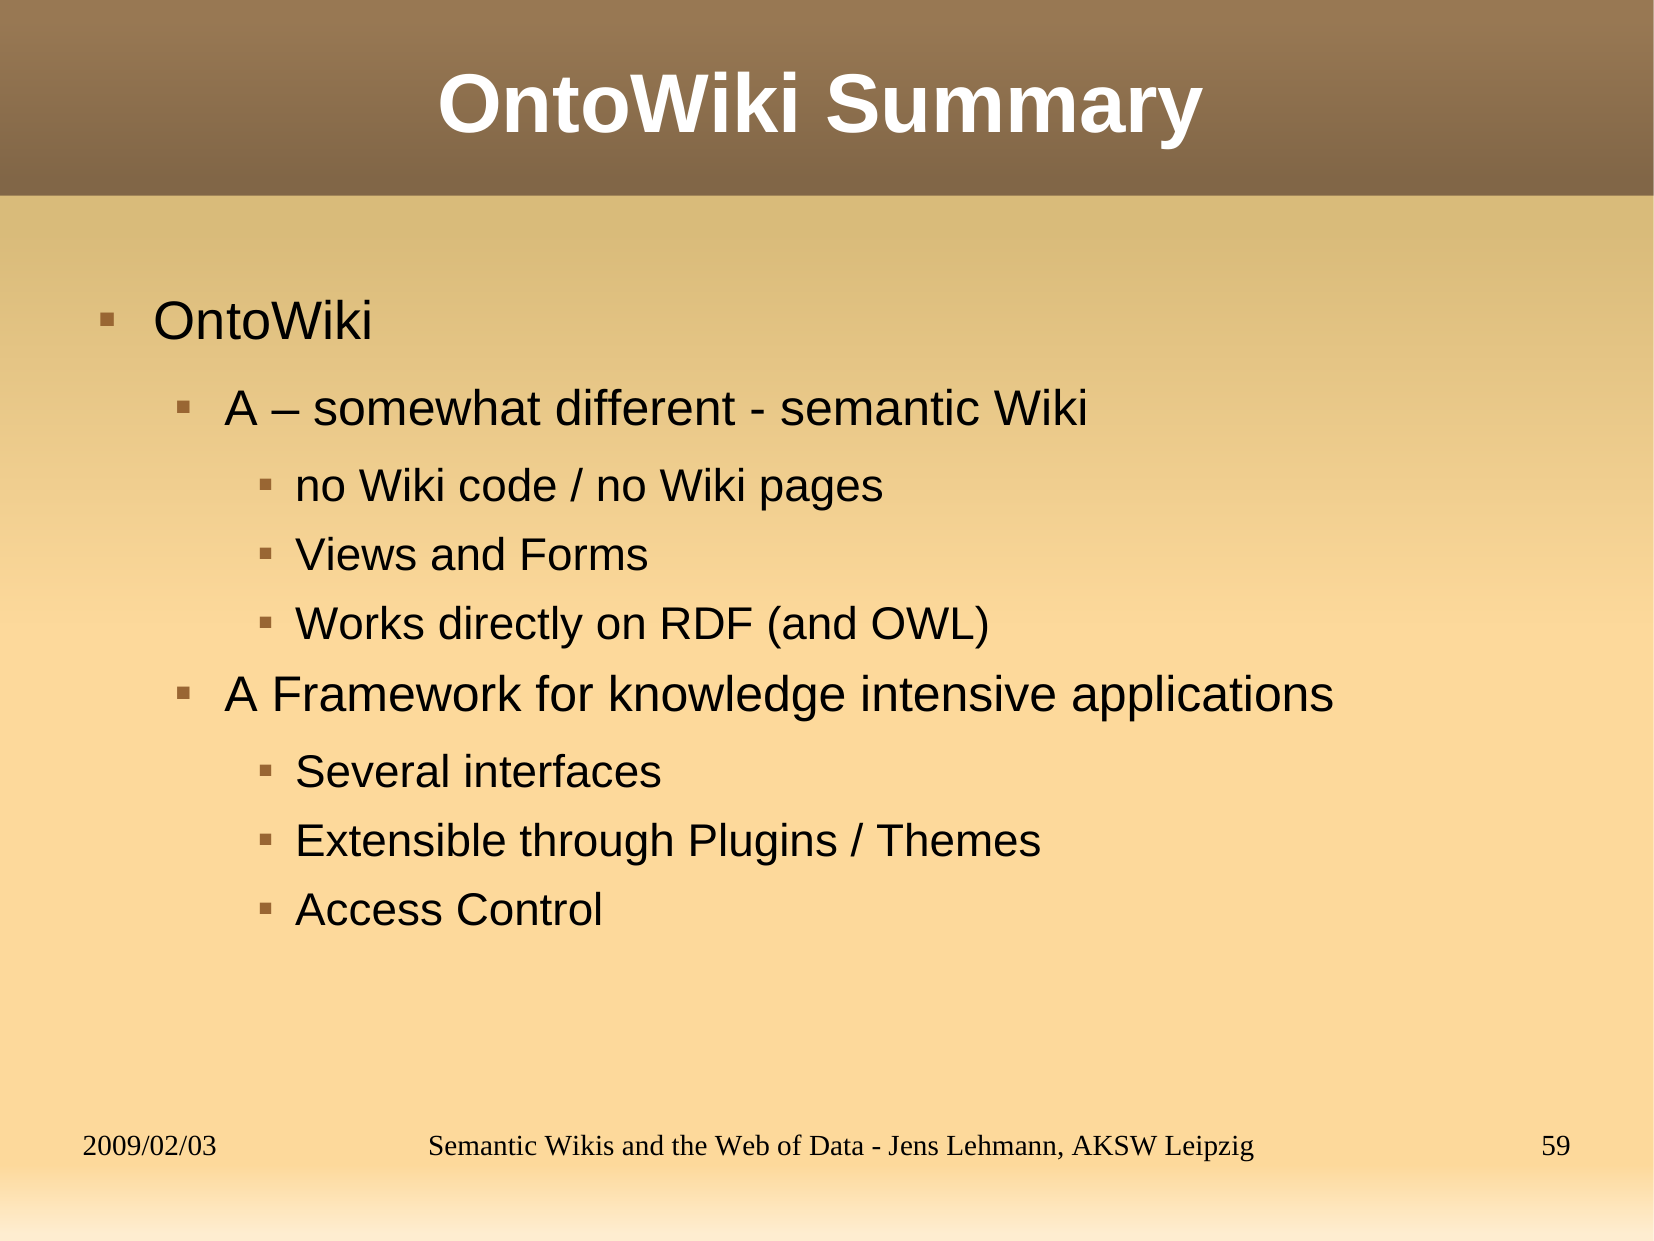

# OntoWiki Summary
OntoWiki
A – somewhat different - semantic Wiki
no Wiki code / no Wiki pages
Views and Forms
Works directly on RDF (and OWL)
A Framework for knowledge intensive applications
Several interfaces
Extensible through Plugins / Themes
Access Control
2009/02/03
Semantic Wikis and the Web of Data - Jens Lehmann, AKSW Leipzig
59